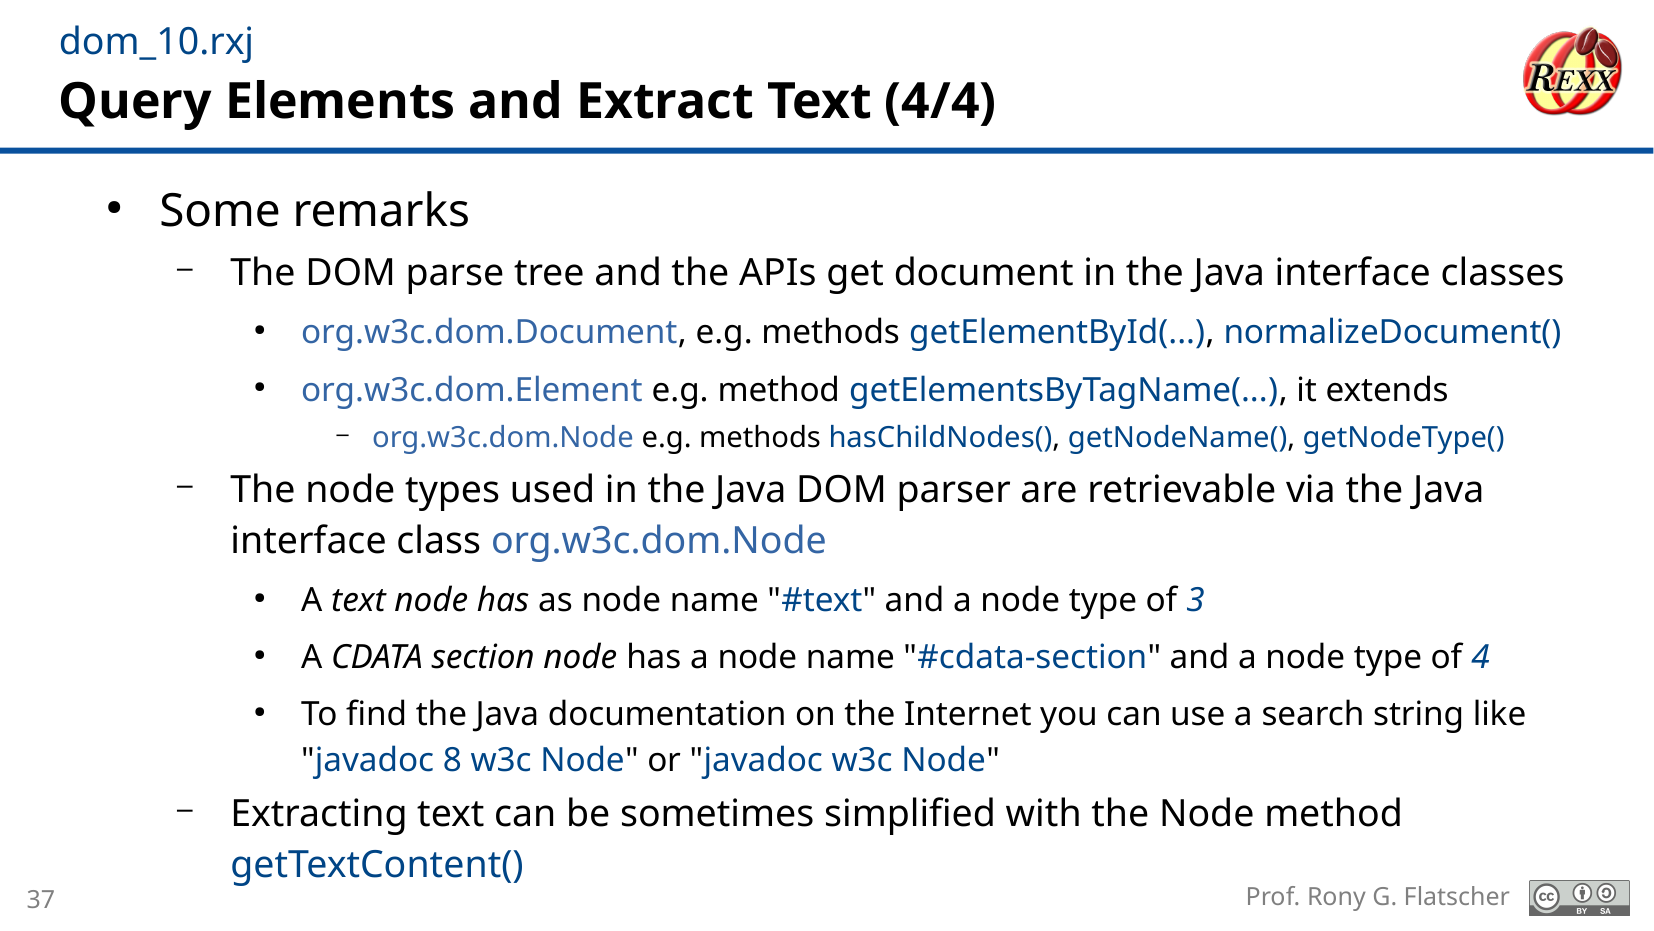

# dom_10.rxj Query Elements and Extract Text (4/4)
Some remarks
The DOM parse tree and the APIs get document in the Java interface classes
org.w3c.dom.Document, e.g. methods getElementById(...), normalizeDocument()
org.w3c.dom.Element e.g. method getElementsByTagName(...), it extends
org.w3c.dom.Node e.g. methods hasChildNodes(), getNodeName(), getNodeType()
The node types used in the Java DOM parser are retrievable via the Java interface class org.w3c.dom.Node
A text node has as node name "#text" and a node type of 3
A CDATA section node has a node name "#cdata-section" and a node type of 4
To find the Java documentation on the Internet you can use a search string like "javadoc 8 w3c Node" or "javadoc w3c Node"
Extracting text can be sometimes simplified with the Node method getTextContent()